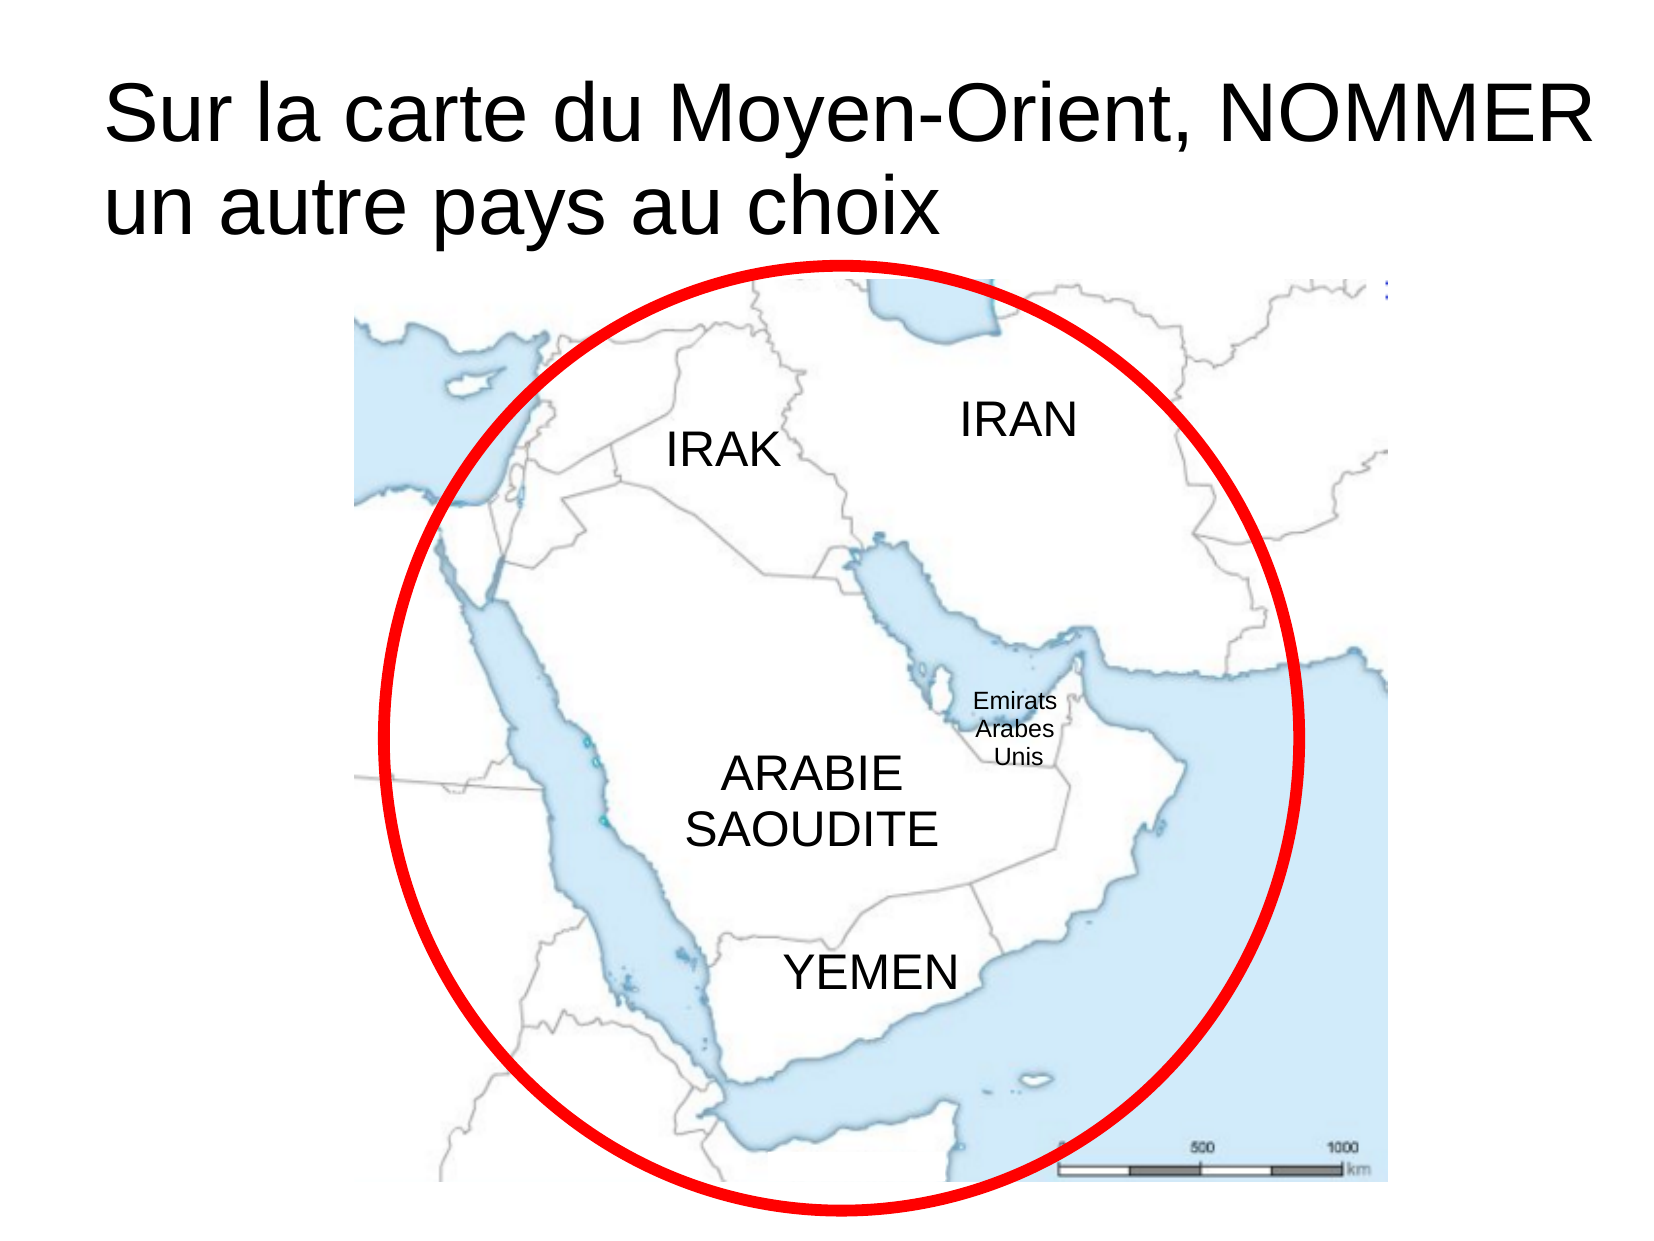

Sur la carte du Moyen-Orient, NOMMER un autre pays au choix
IRAN
IRAK
Emirats
Arabes
Unis
ARABIE
SAOUDITE
YEMEN